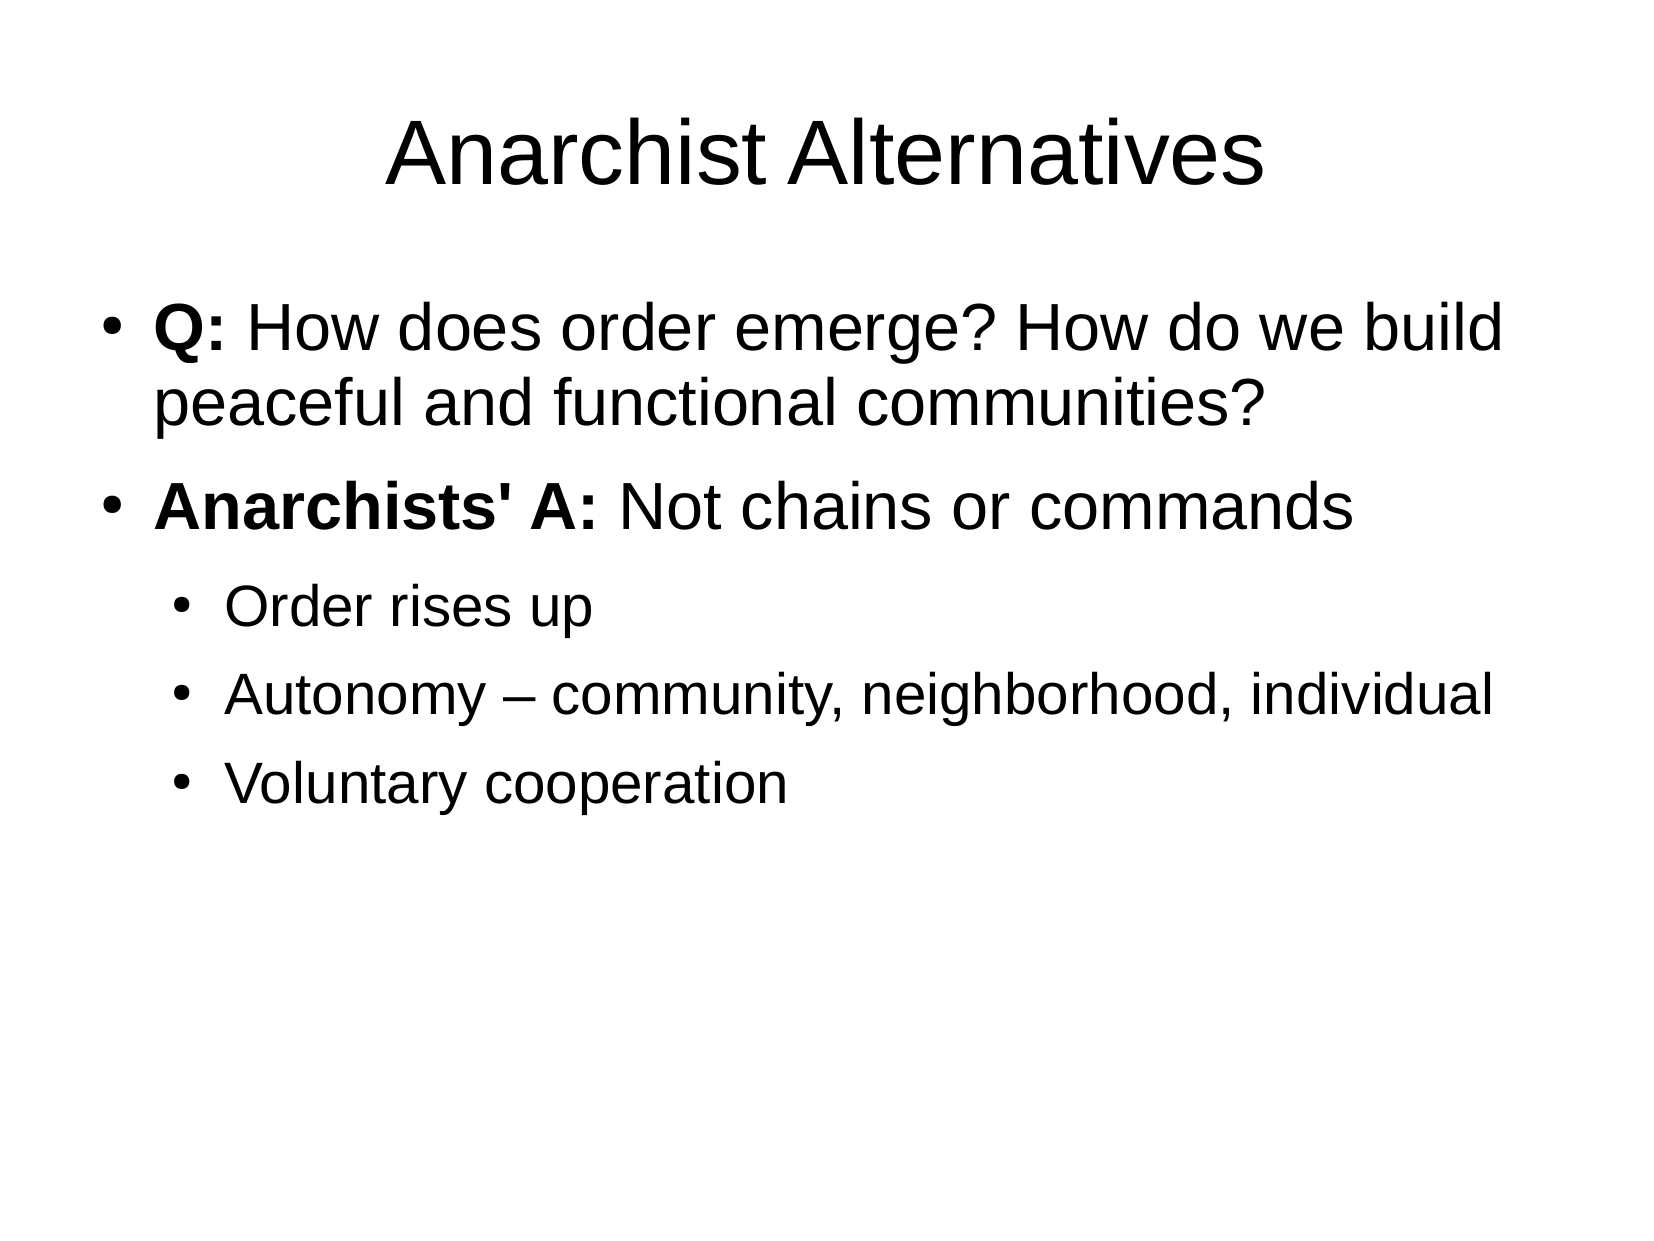

# Anarchist Alternatives
Q: How does order emerge? How do we build peaceful and functional communities?
Anarchists' A: Not chains or commands
Order rises up
Autonomy – community, neighborhood, individual
Voluntary cooperation